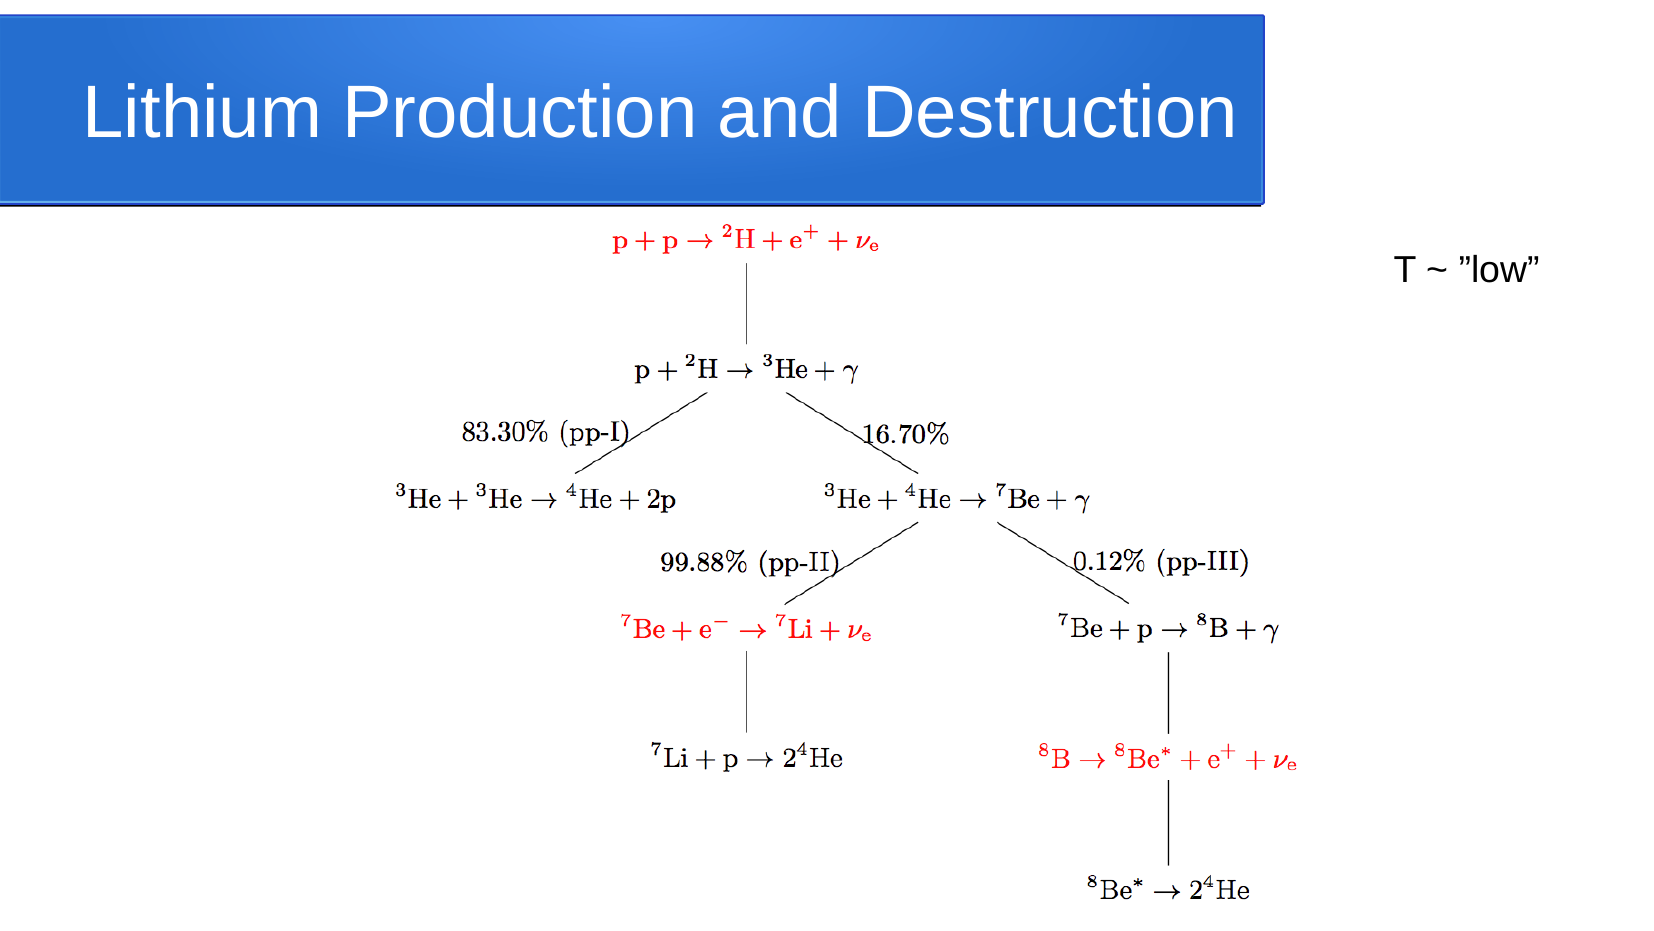

# Lithium Production and Destruction
T ~ ”low”